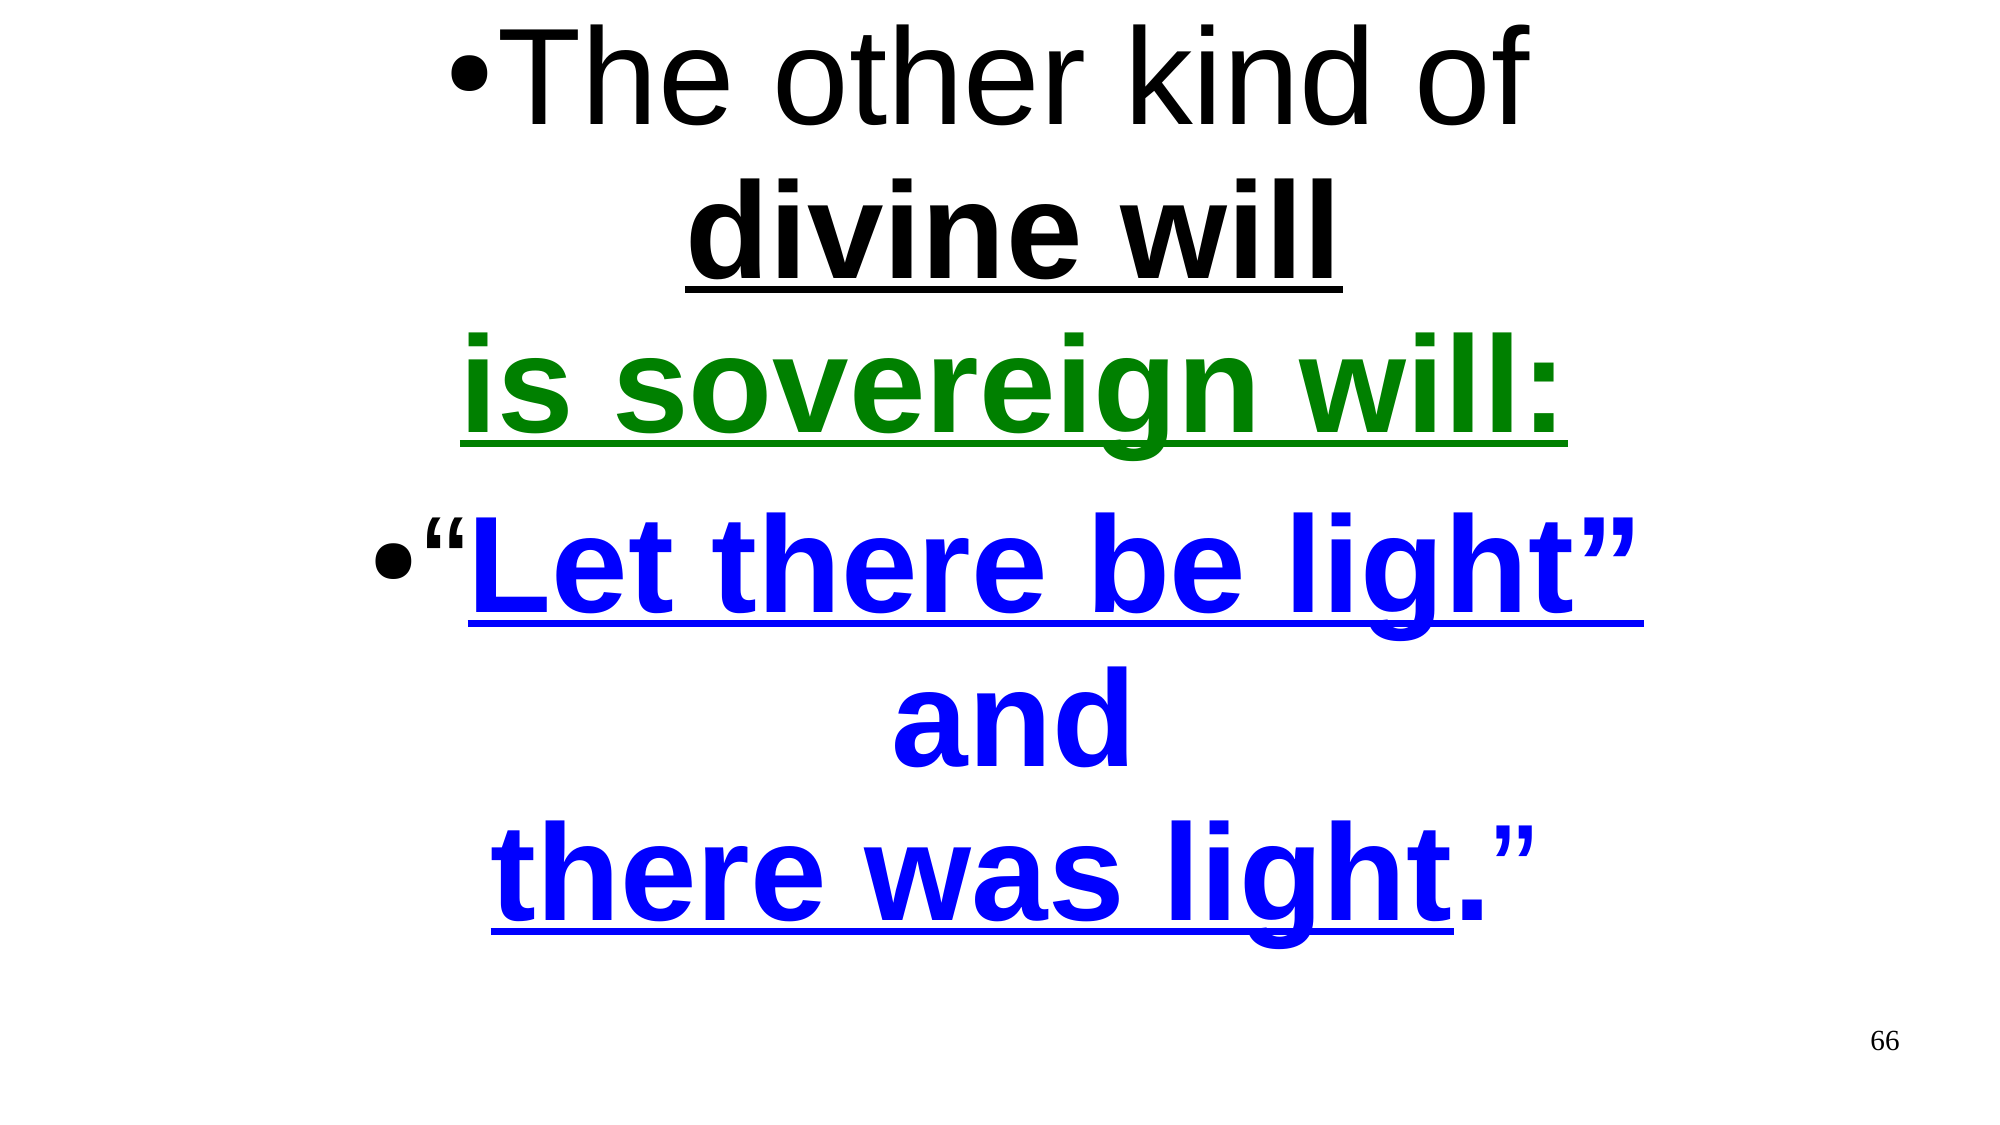

# The other kind of divine will is sovereign will:
“Let there be light”
and
there was light.”
66